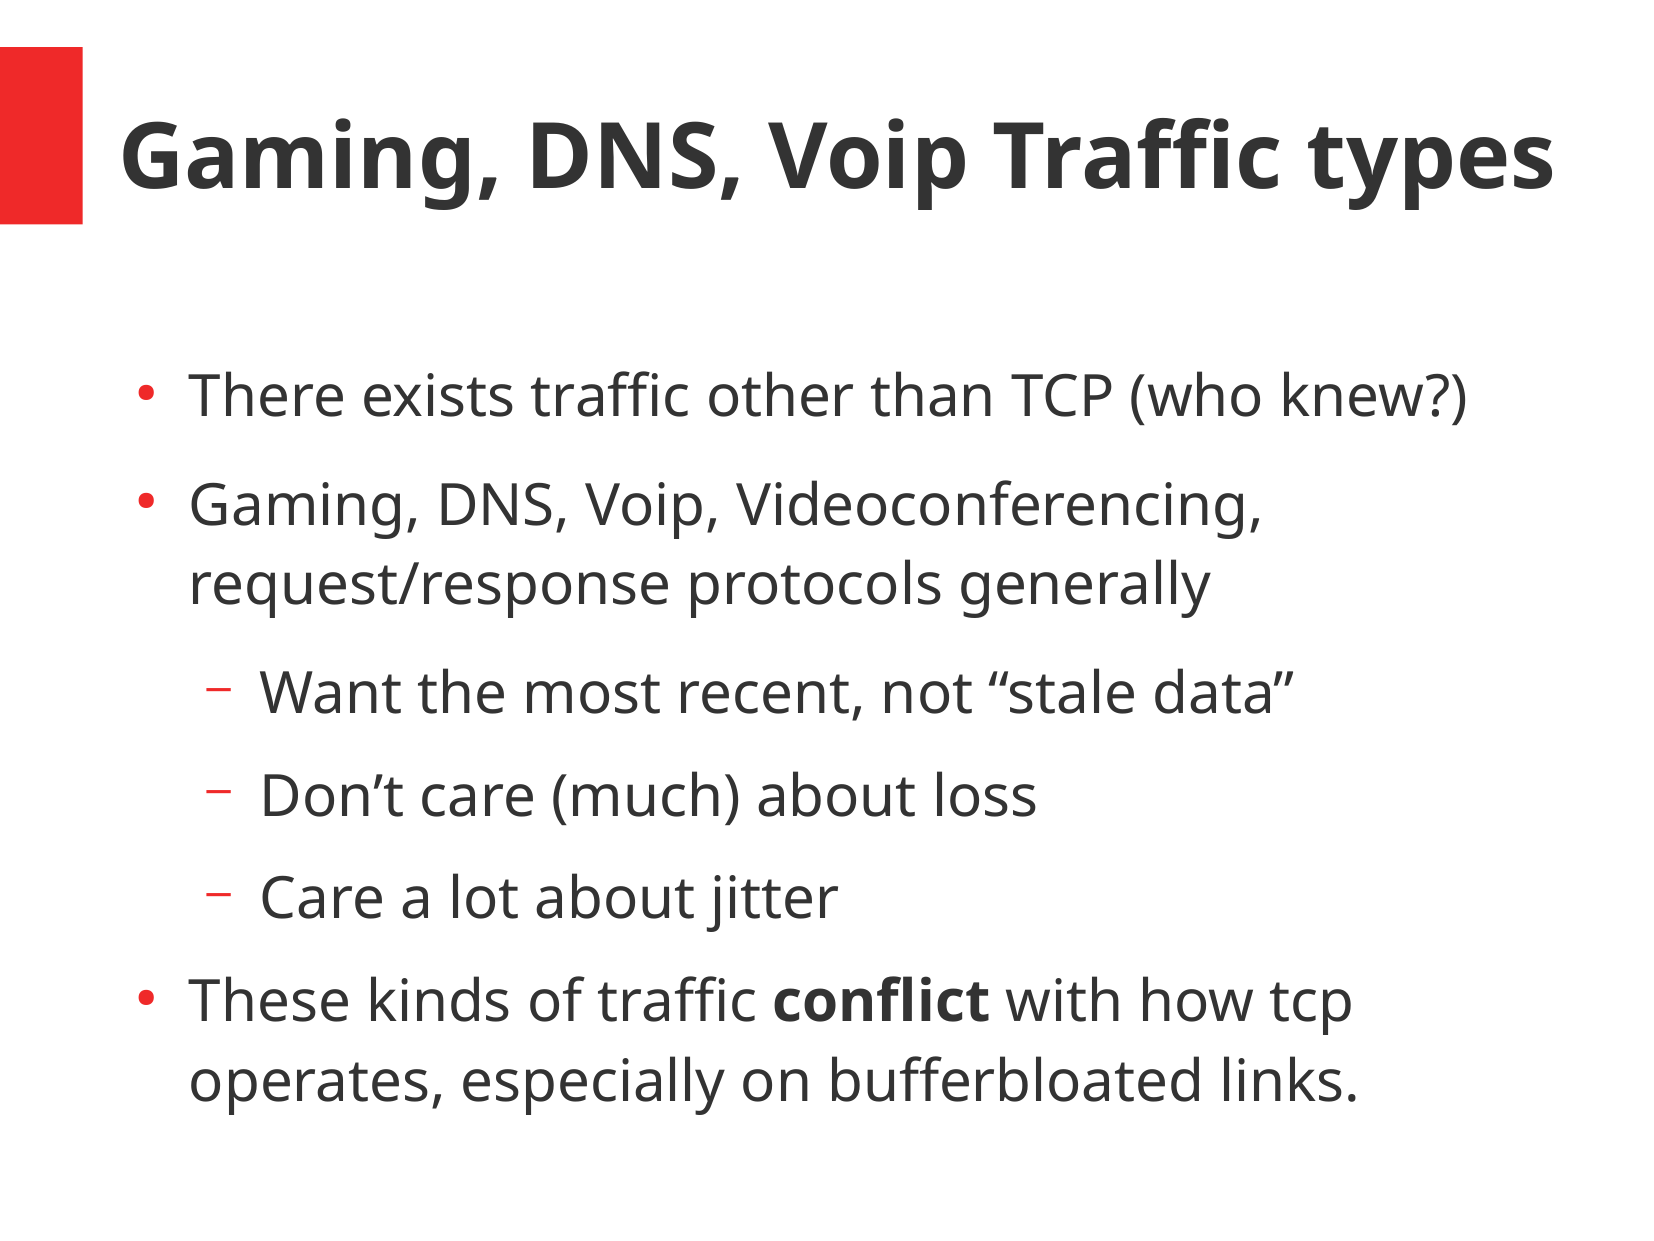

# Gaming, DNS, Voip Traffic types
There exists traffic other than TCP (who knew?)
Gaming, DNS, Voip, Videoconferencing, request/response protocols generally
Want the most recent, not “stale data”
Don’t care (much) about loss
Care a lot about jitter
These kinds of traffic conflict with how tcp operates, especially on bufferbloated links.